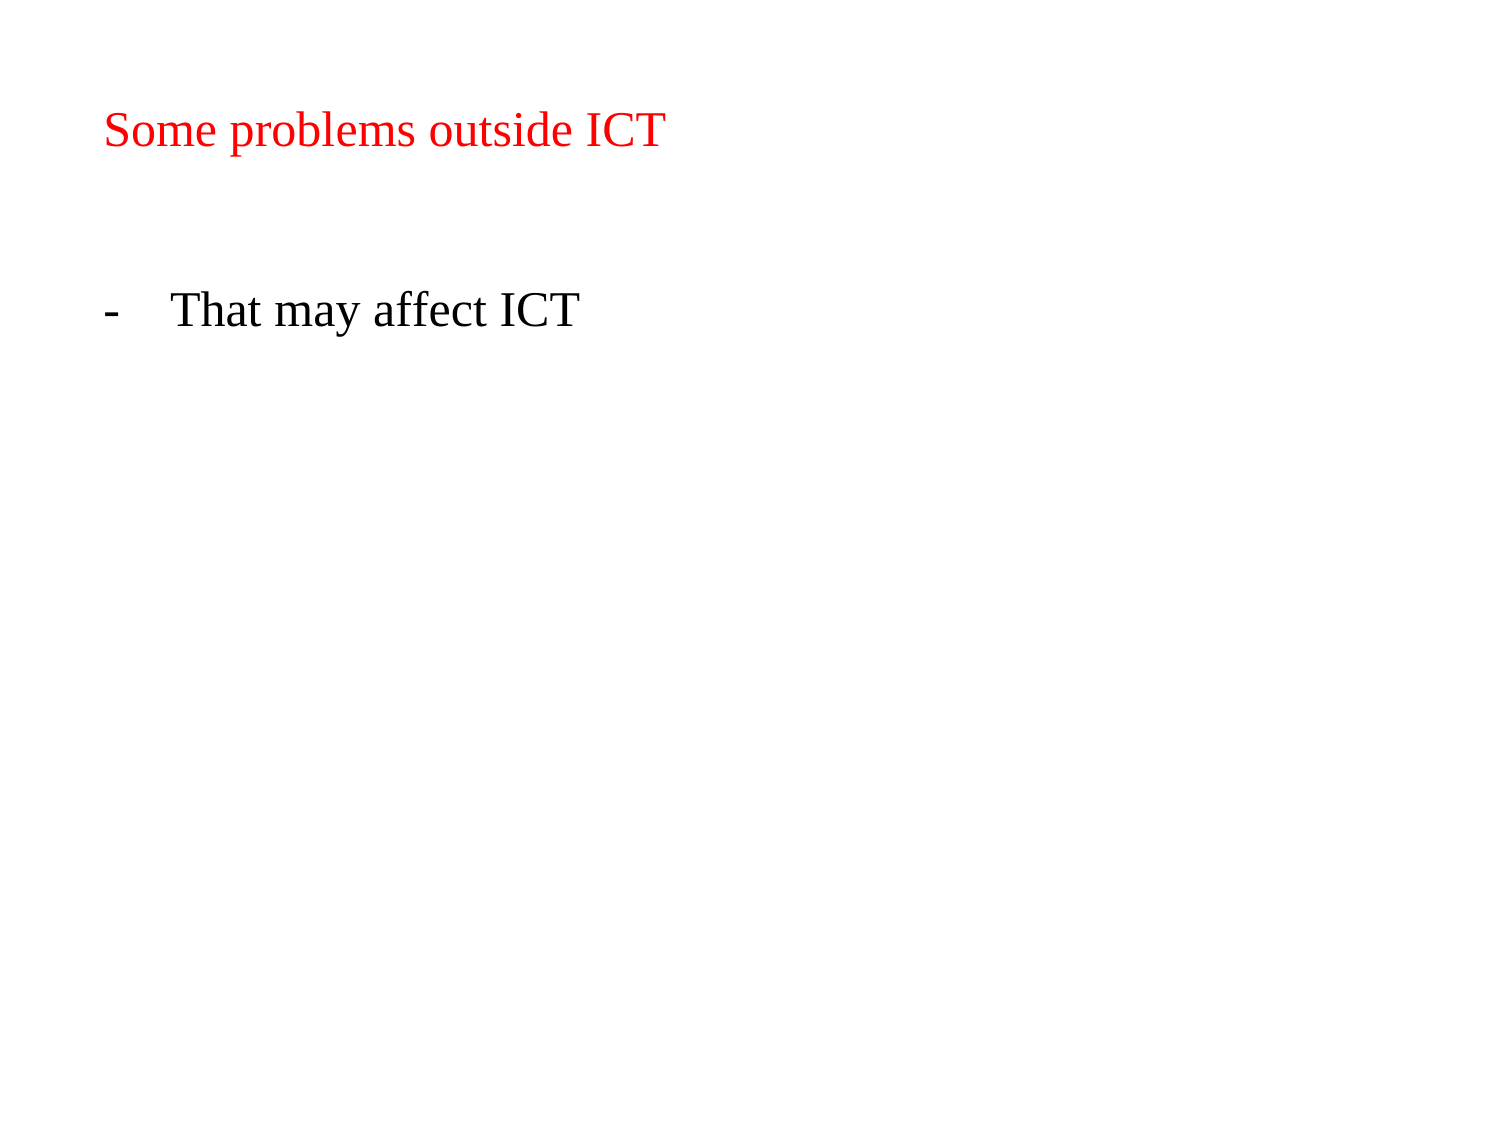

Some problems outside ICT
- That may affect ICT